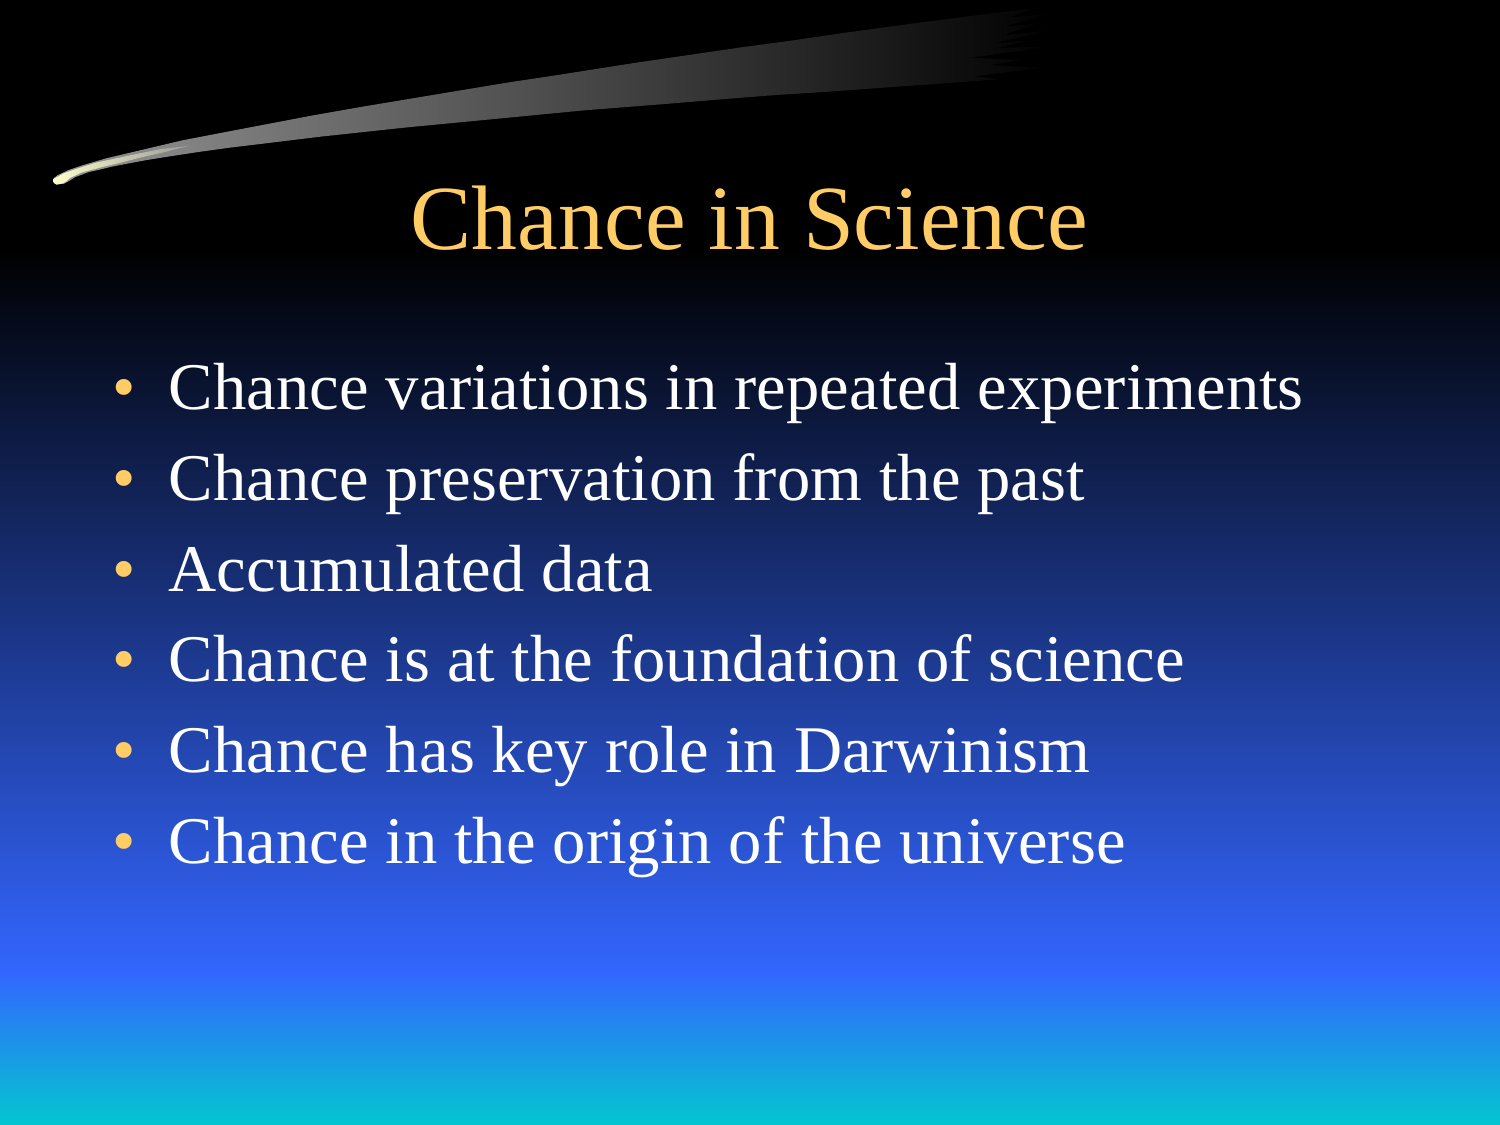

# Chance in Science
Chance variations in repeated experiments
Chance preservation from the past
Accumulated data
Chance is at the foundation of science
Chance has key role in Darwinism
Chance in the origin of the universe